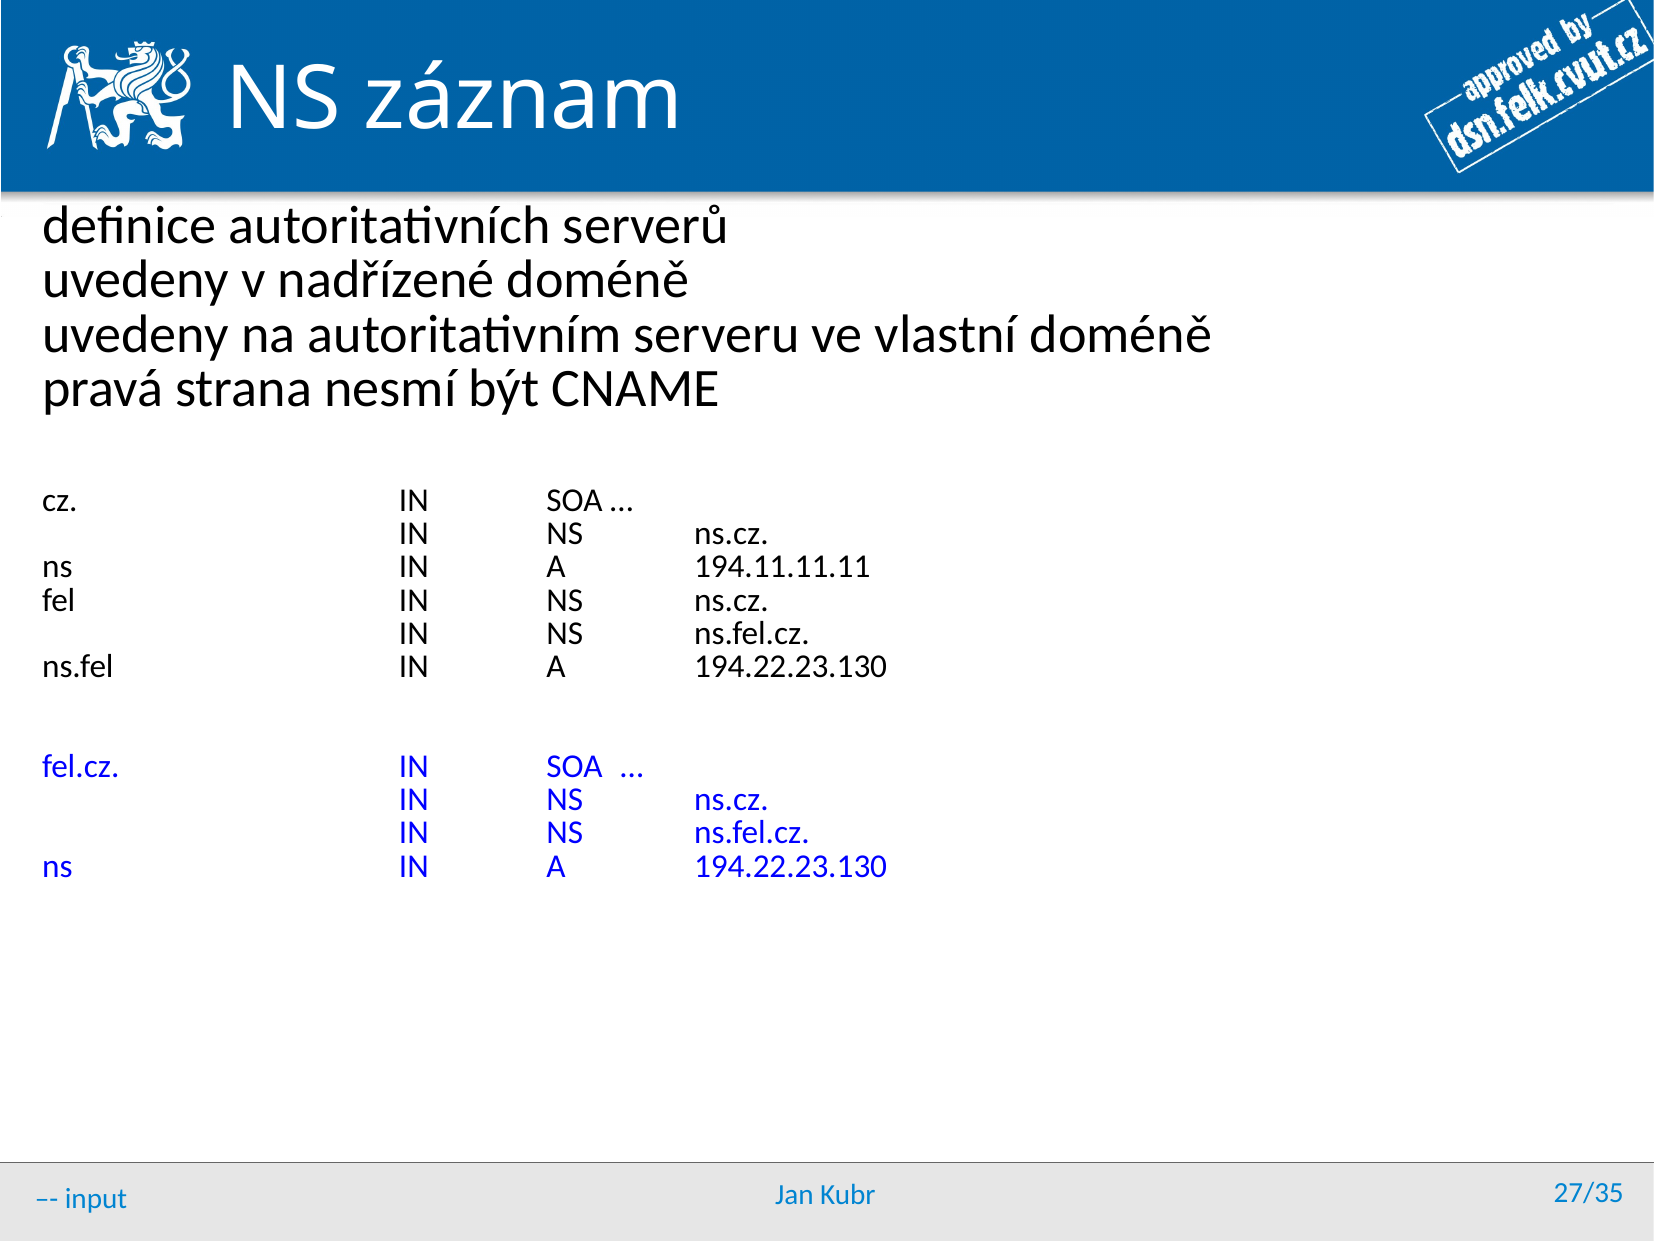

# NS záznam
definice autoritativních serverů
uvedeny v nadřízené doméně
uvedeny na autoritativním serveru ve vlastní doméně
pravá strana nesmí být CNAME
cz.				IN		SOA …
 				IN		NS		ns.cz.
ns				IN		A		194.11.11.11
fel				IN		NS		ns.cz.
 				IN		NS		ns.fel.cz.
ns.fel				IN		A		194.22.23.130
fel.cz.				IN		SOA	…
 				IN		NS		ns.cz.
 				IN		NS		ns.fel.cz.
ns				IN		A		194.22.23.130
27
Jan Kubr
02/2006